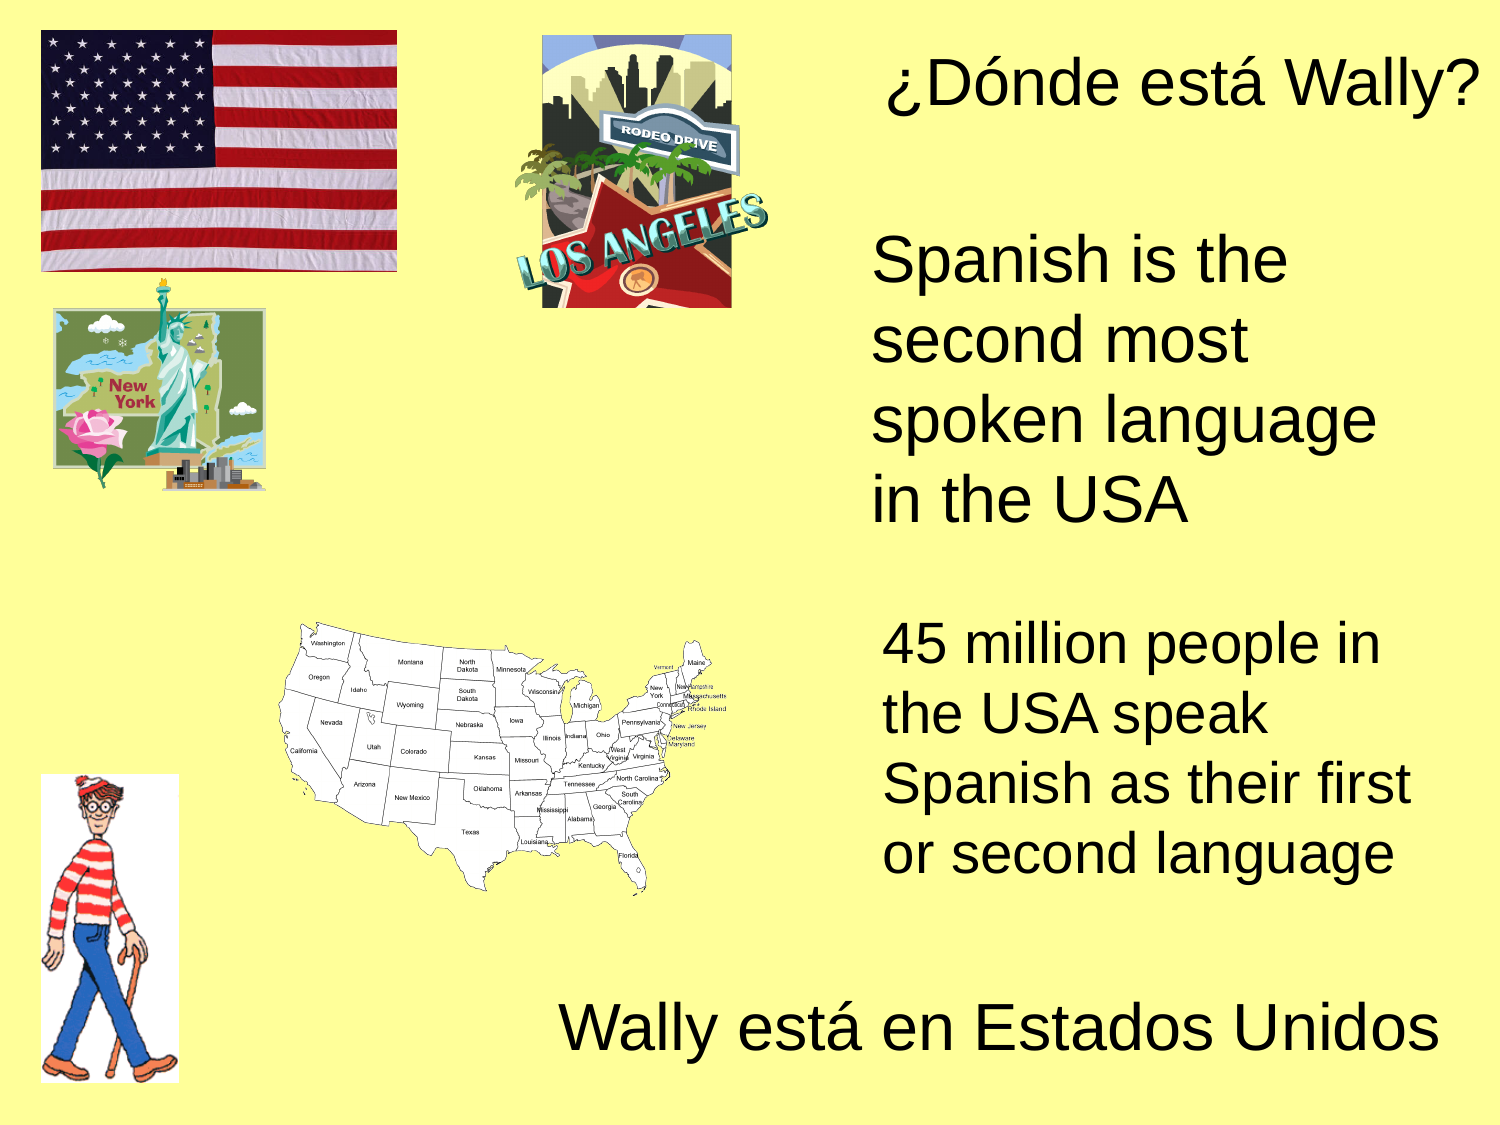

¿Dónde está Wally?
Spanish is the second most spoken language in the USA
45 million people in the USA speak Spanish as their first or second language
 Wally está en Estados Unidos